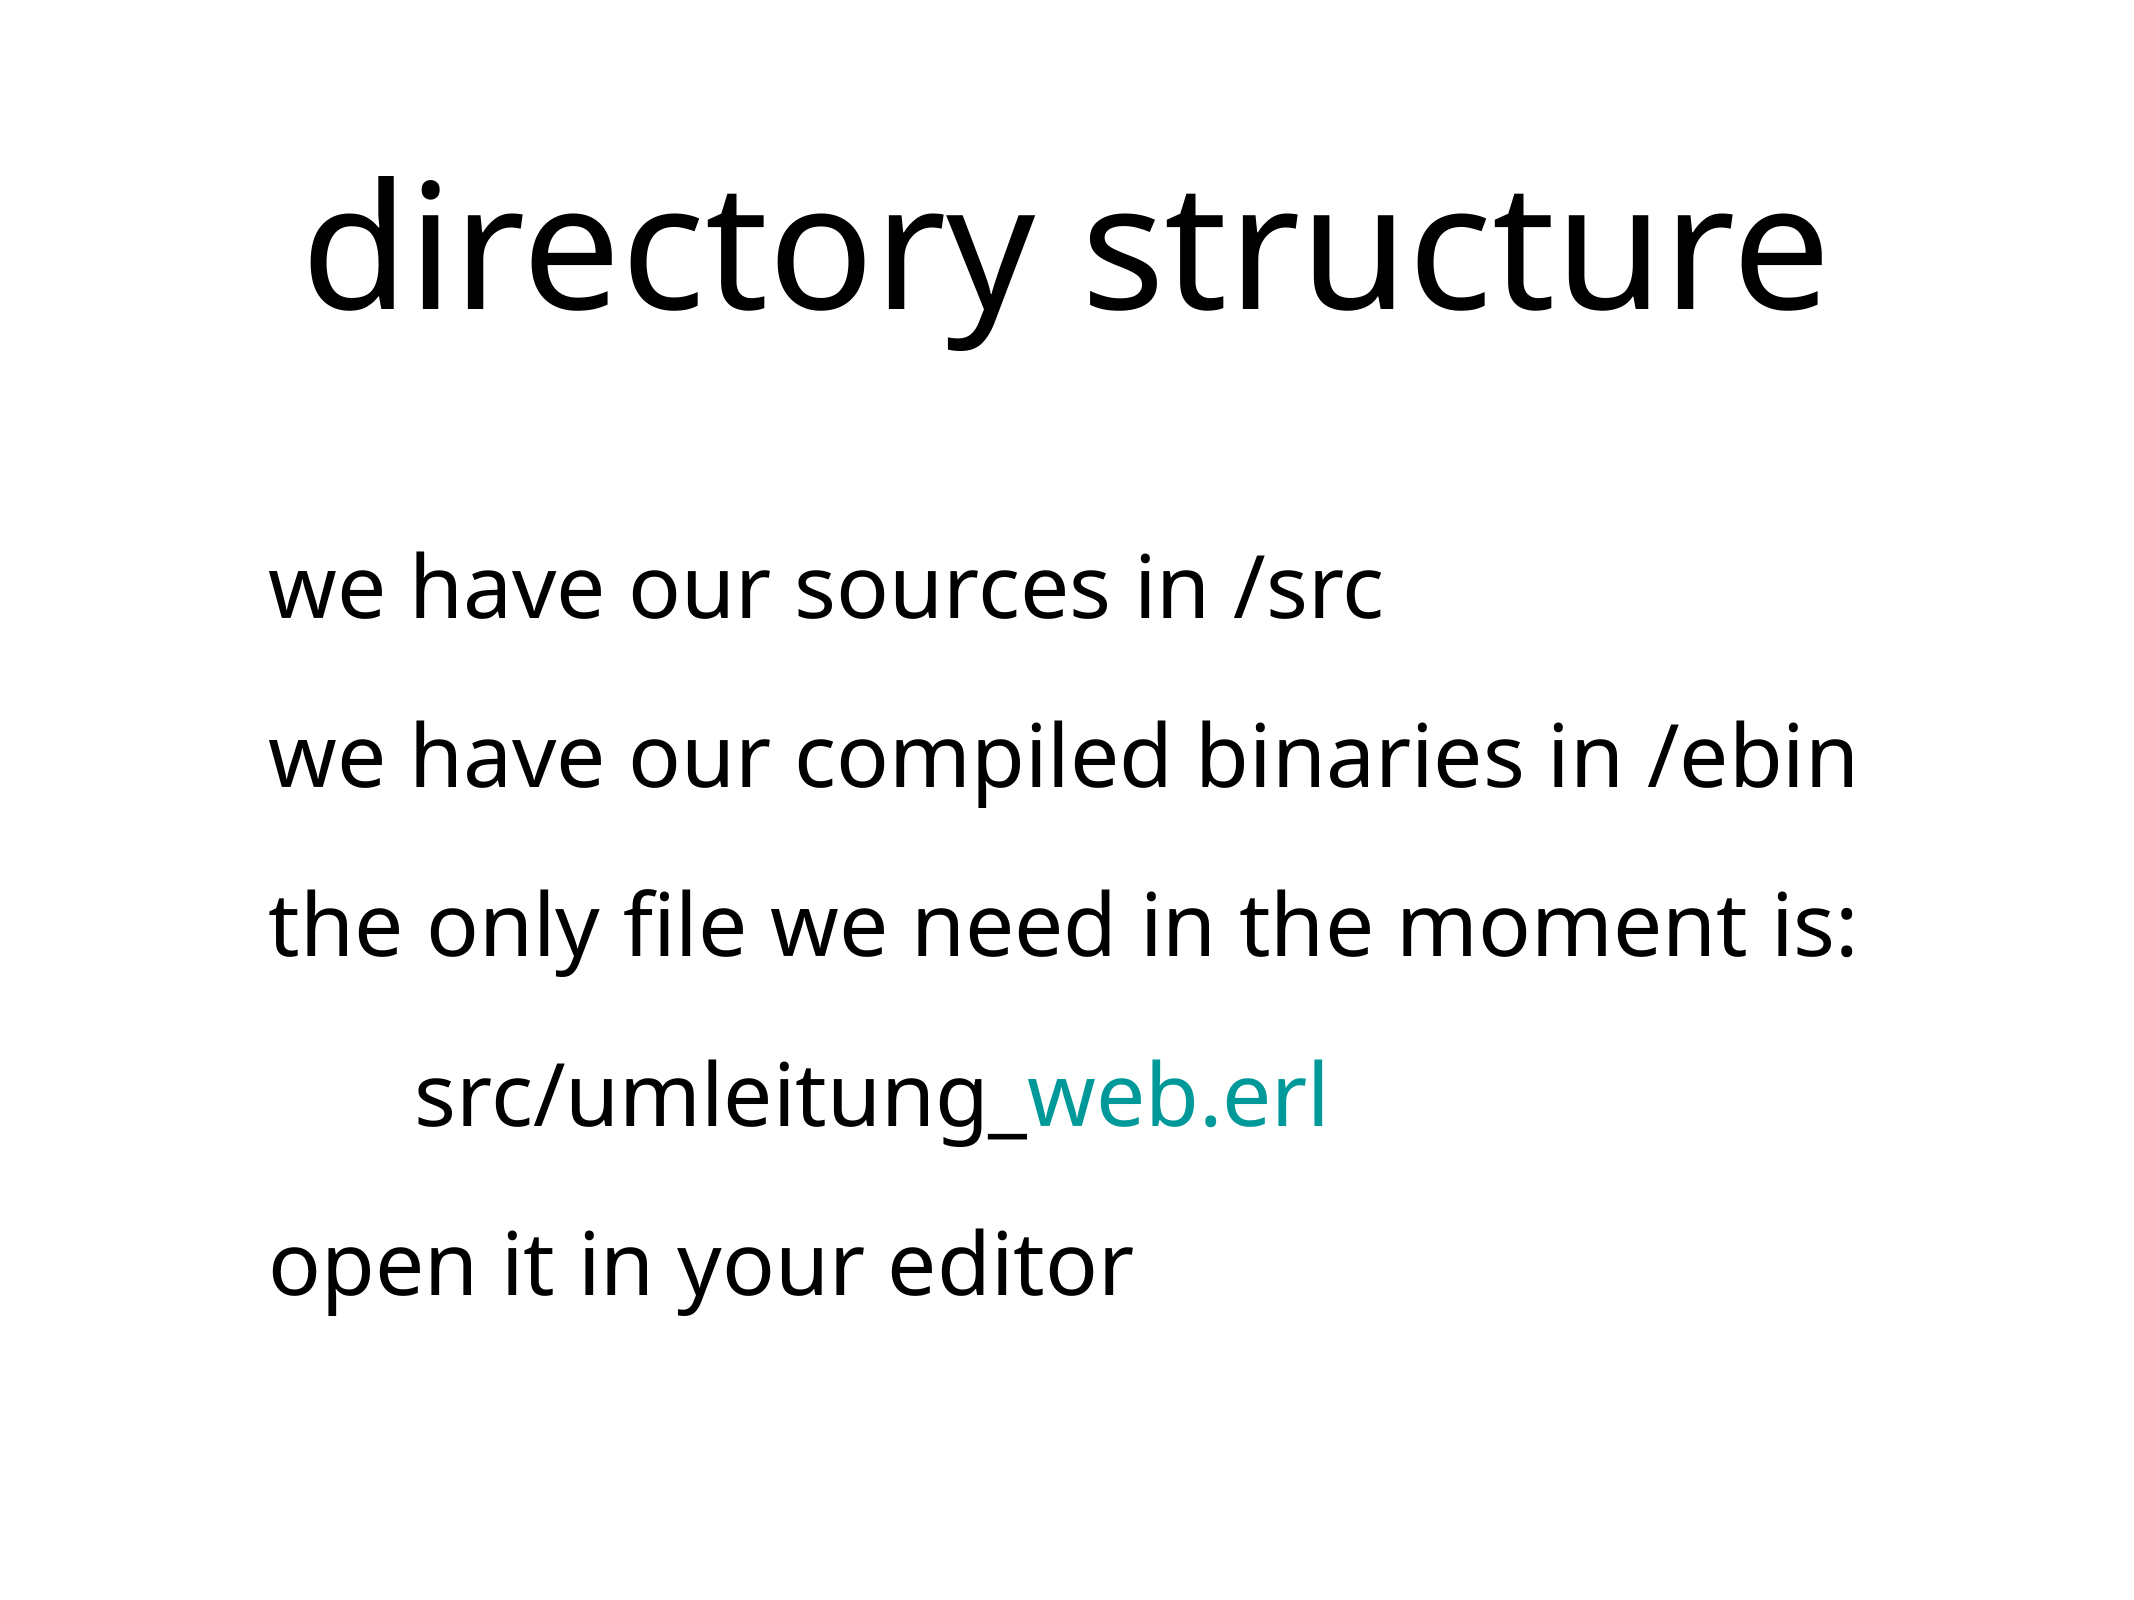

# directory structure
we have our sources in /src
we have our compiled binaries in /ebin
the only file we need in the moment is:
src/umleitung_web.erl
open it in your editor